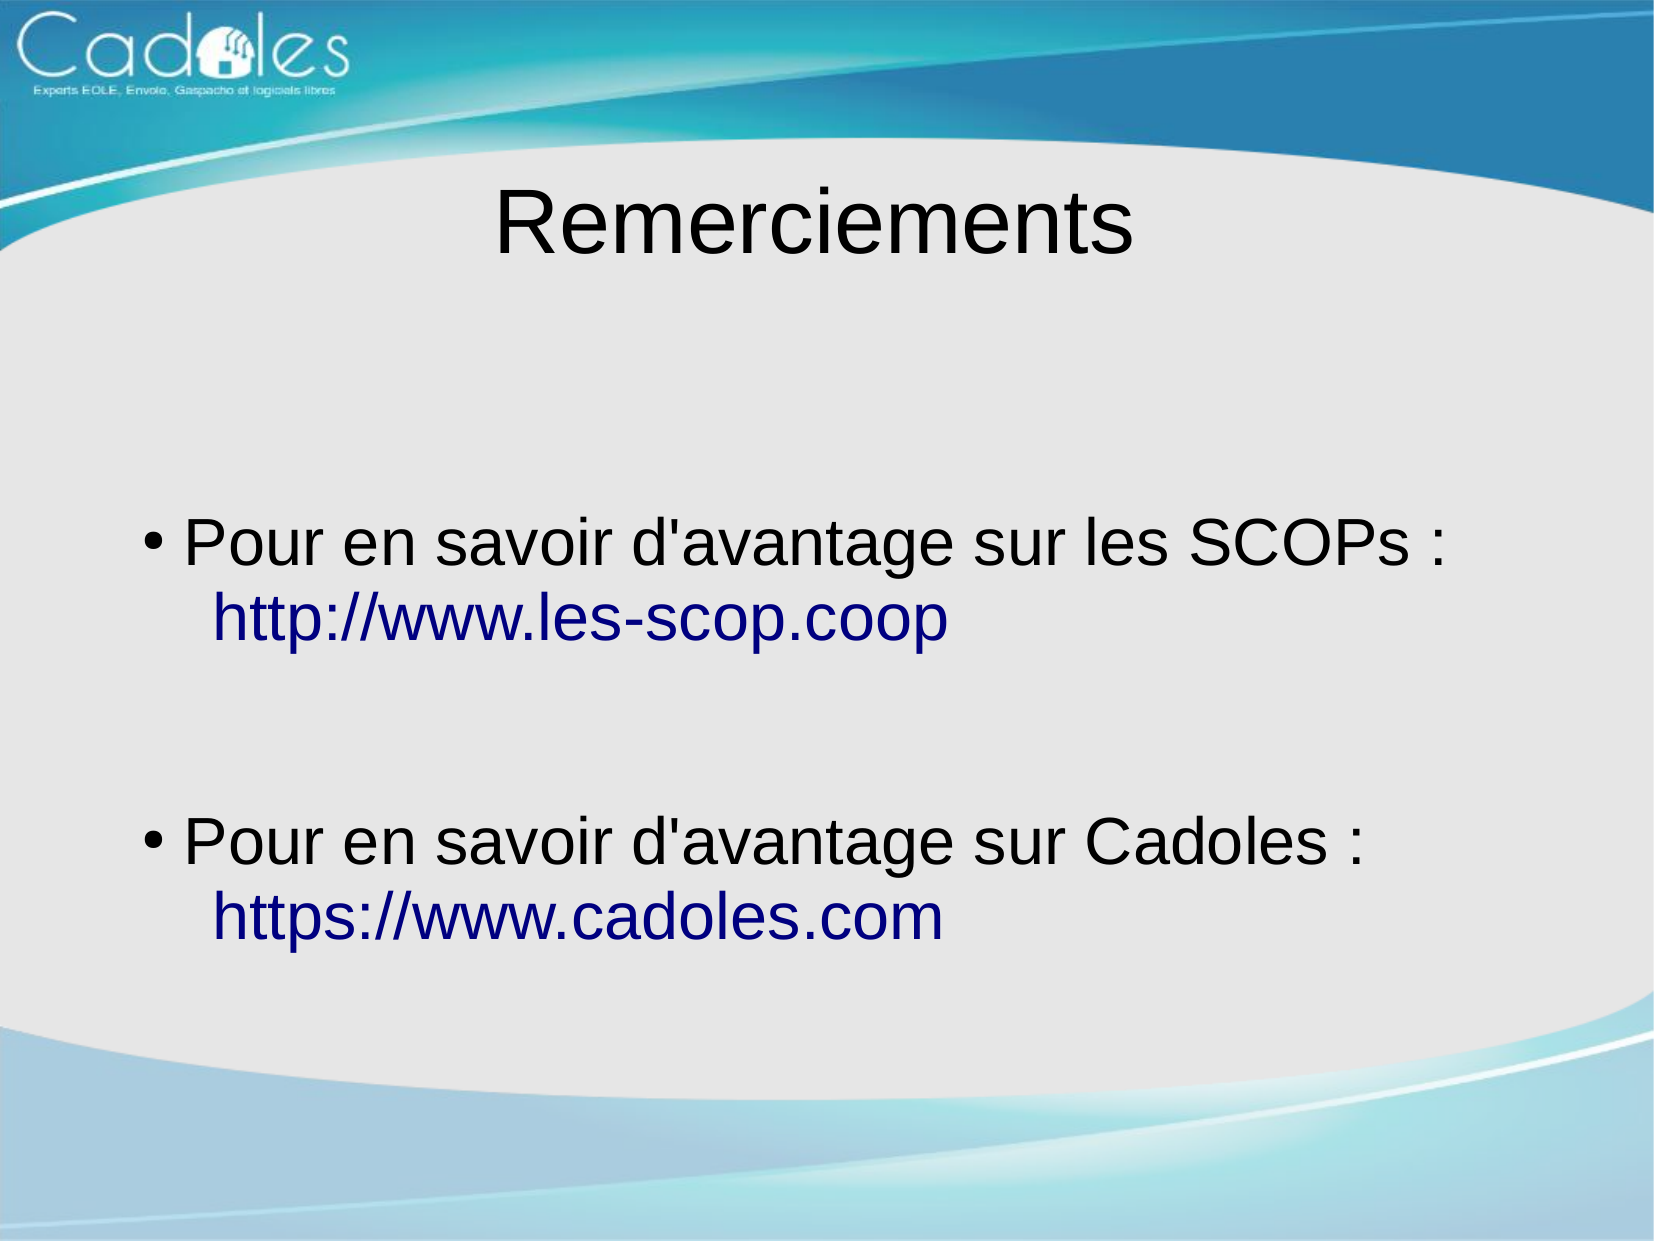

# Remerciements
 Pour en savoir d'avantage sur les SCOPs :
http://www.les-scop.coop
 Pour en savoir d'avantage sur Cadoles :
https://www.cadoles.com